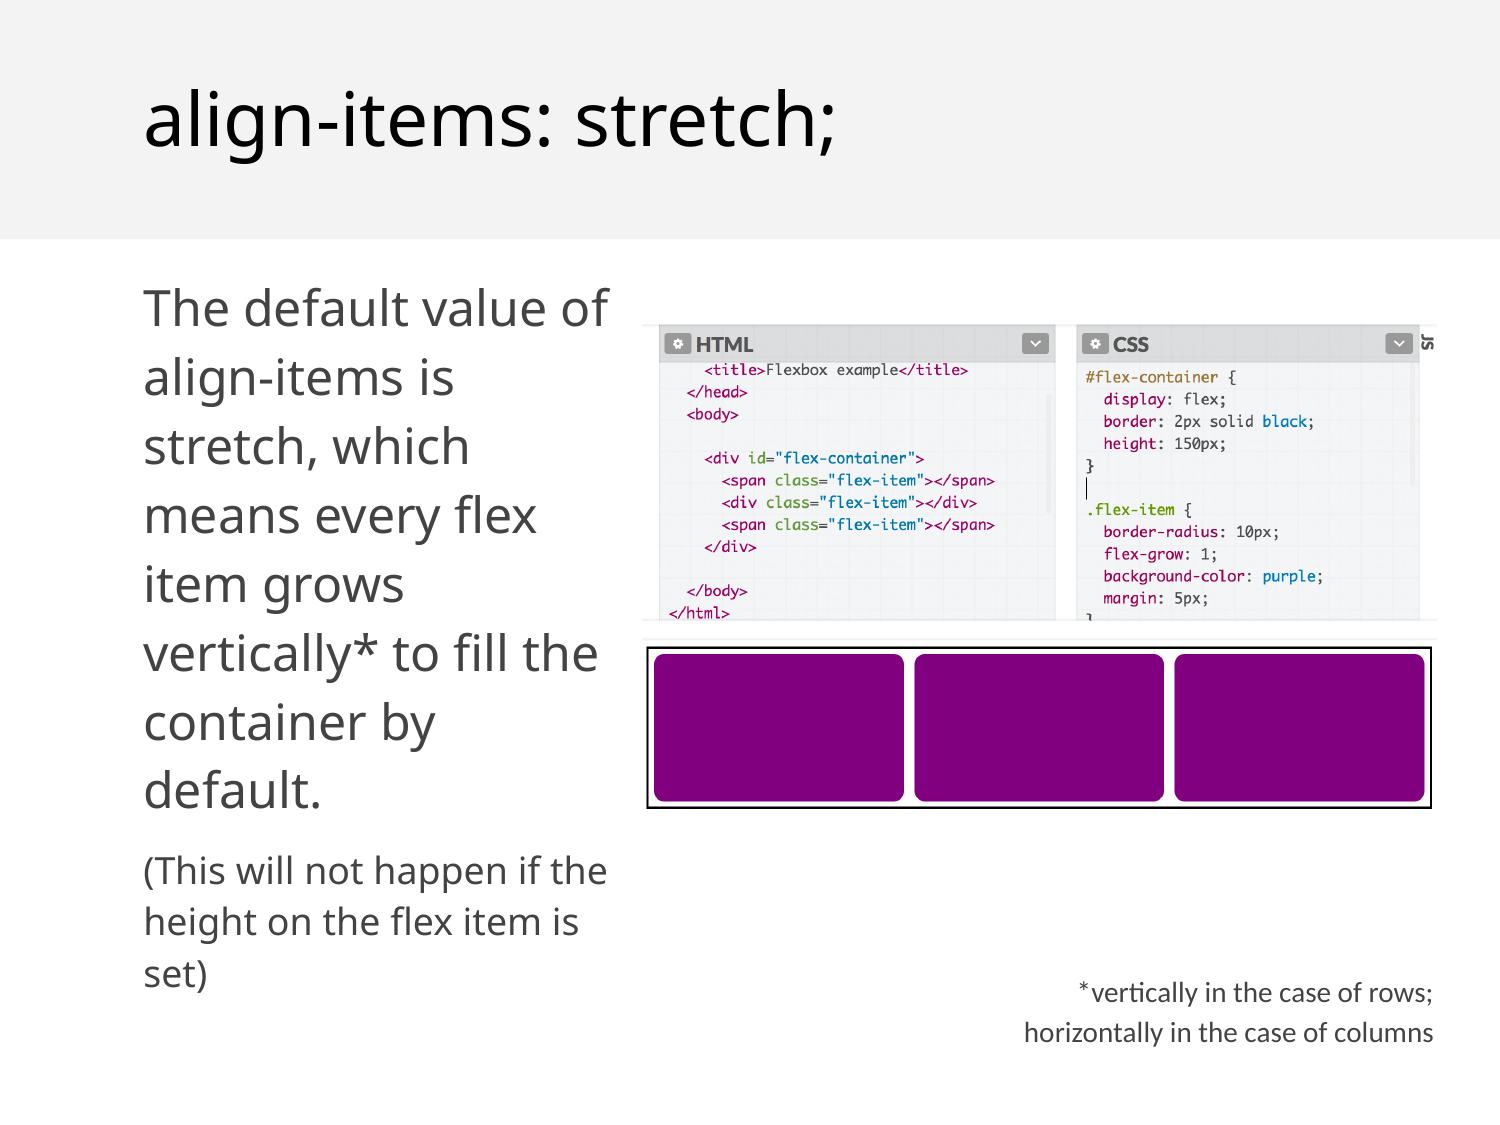

# align-items: stretch;
The default value of align-items is stretch, which means every flex item grows vertically* to fill the container by default.
(This will not happen if the height on the flex item is set)
*vertically in the case of rows; horizontally in the case of columns